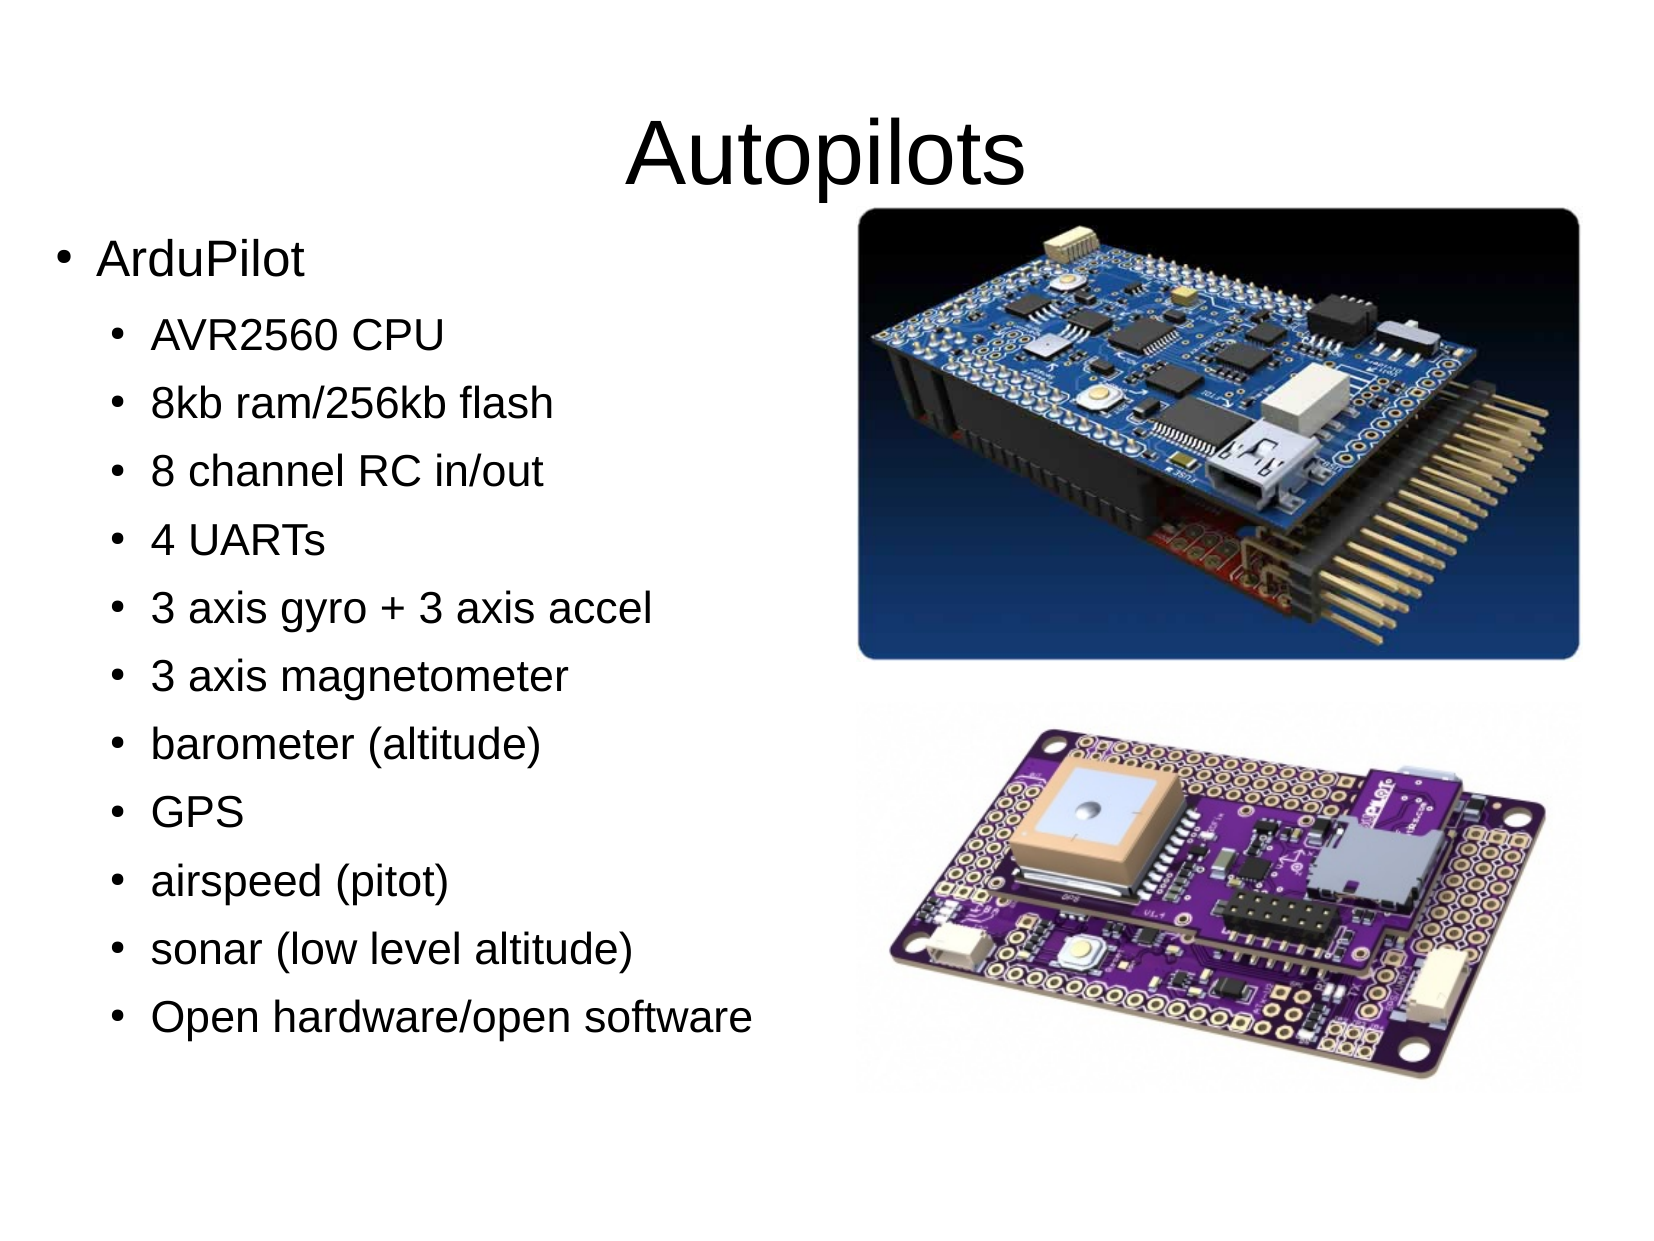

# Autopilots
ArduPilot
AVR2560 CPU
8kb ram/256kb flash
8 channel RC in/out
4 UARTs
3 axis gyro + 3 axis accel
3 axis magnetometer
barometer (altitude)
GPS
airspeed (pitot)
sonar (low level altitude)
Open hardware/open software